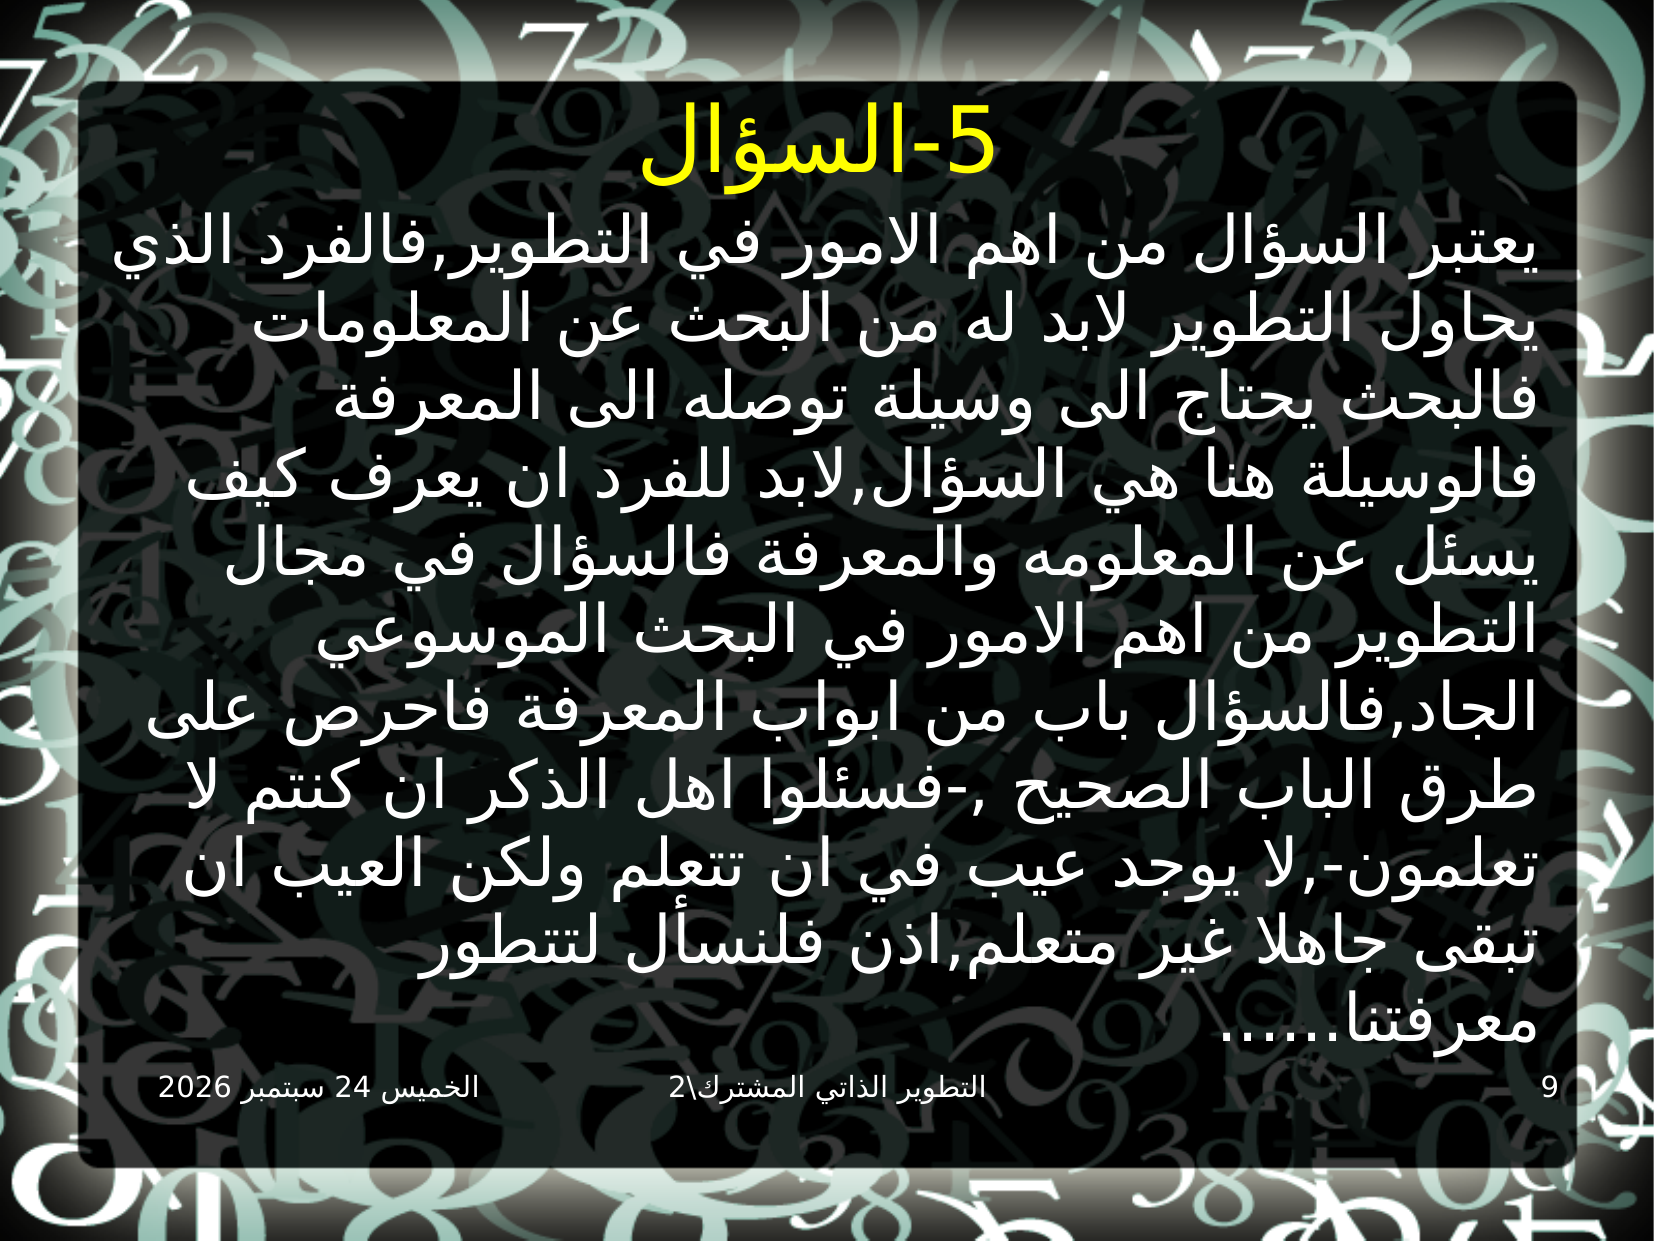

# 5-السؤال
يعتبر السؤال من اهم الامور في التطوير,فالفرد الذي يحاول التطوير لابد له من البحث عن المعلومات فالبحث يحتاج الى وسيلة توصله الى المعرفة فالوسيلة هنا هي السؤال,لابد للفرد ان يعرف كيف يسئل عن المعلومه والمعرفة فالسؤال في مجال التطوير من اهم الامور في البحث الموسوعي الجاد,فالسؤال باب من ابواب المعرفة فاحرص على طرق الباب الصحيح ,-فسئلوا اهل الذكر ان كنتم لا تعلمون-,لا يوجد عيب في ان تتعلم ولكن العيب ان تبقى جاهلا غير متعلم,اذن فلنسأل لتتطور معرفتنا......
التطوير الذاتي المشترك\2
9